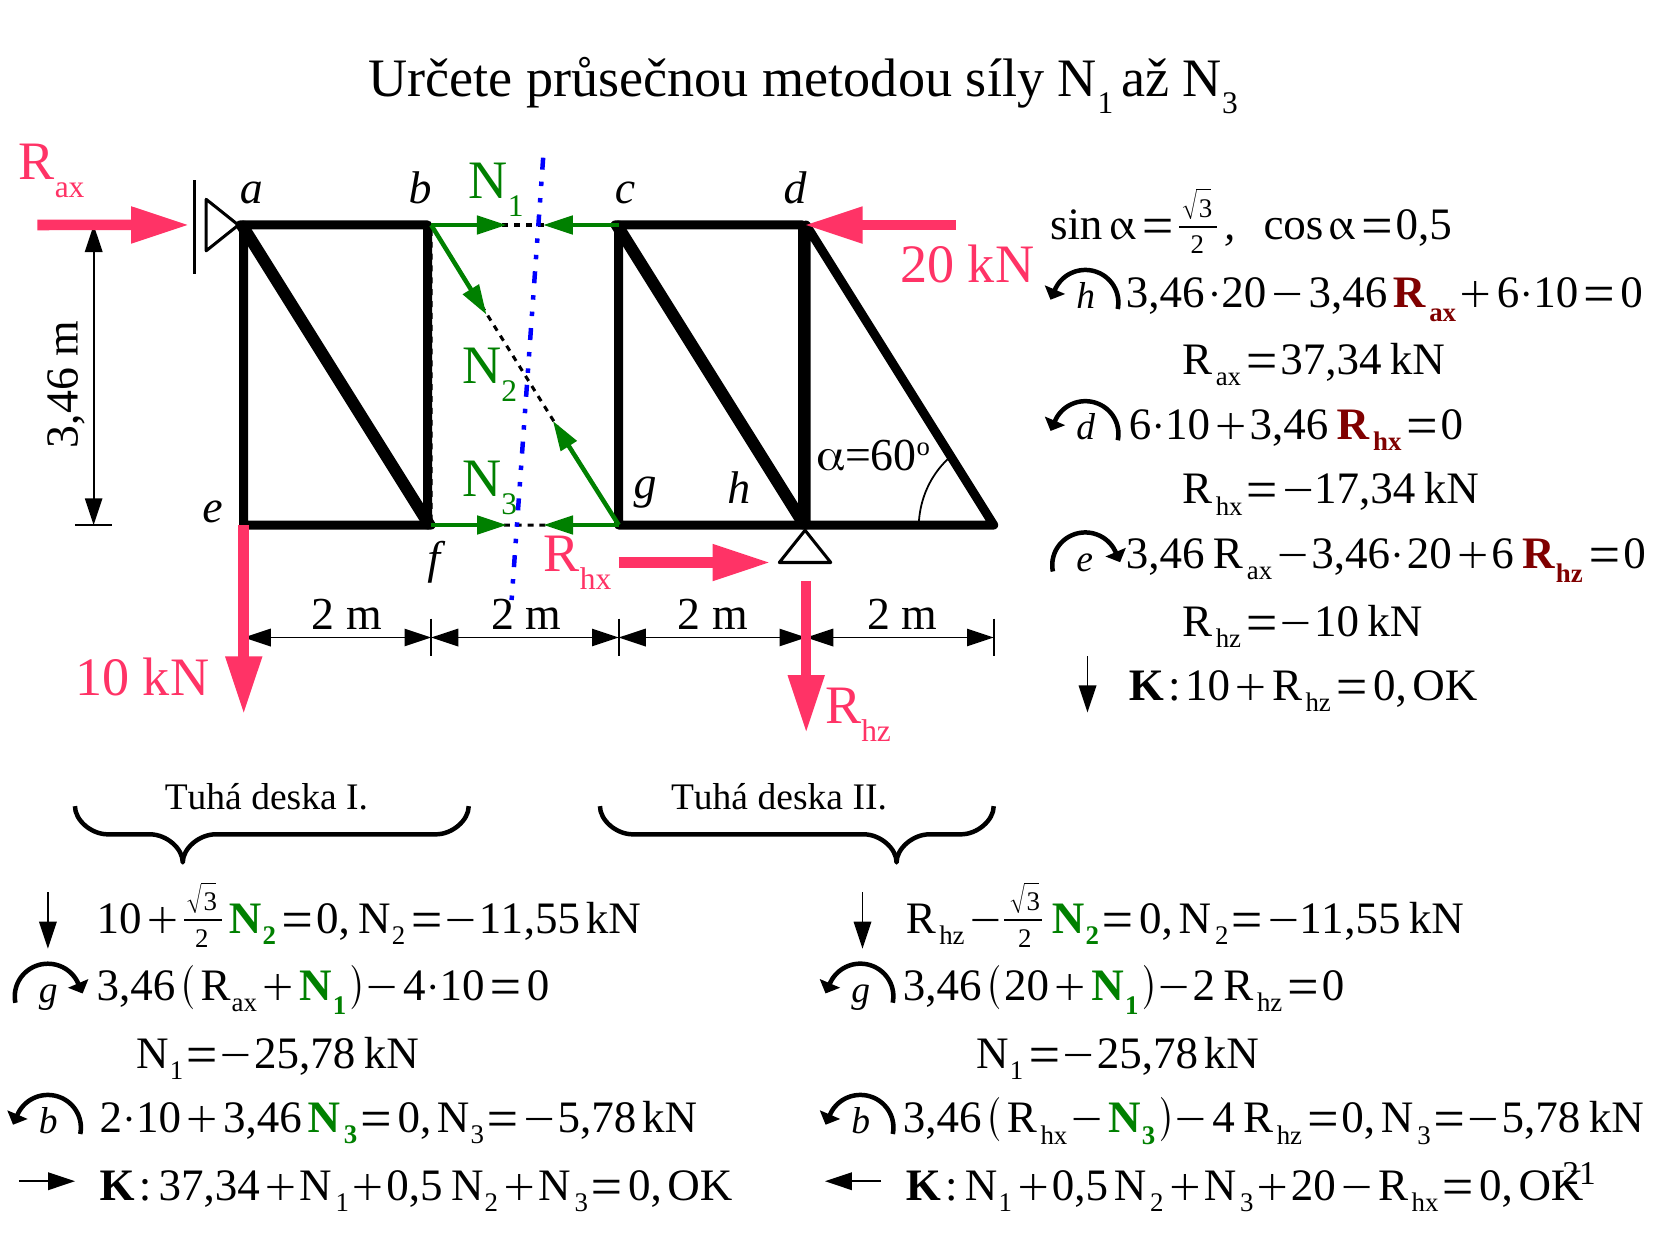

# Určete průsečnou metodou síly N1 až N3
Rax
N1
a
b
c
d
20 kN
h
N2
3,46 m
d
a=60o
N3
g
h
e
Rhx
f
e
2 m
2 m
2 m
2 m
10 kN
Rhz
Tuhá deska I.
Tuhá deska II.
g
g
b
b
21